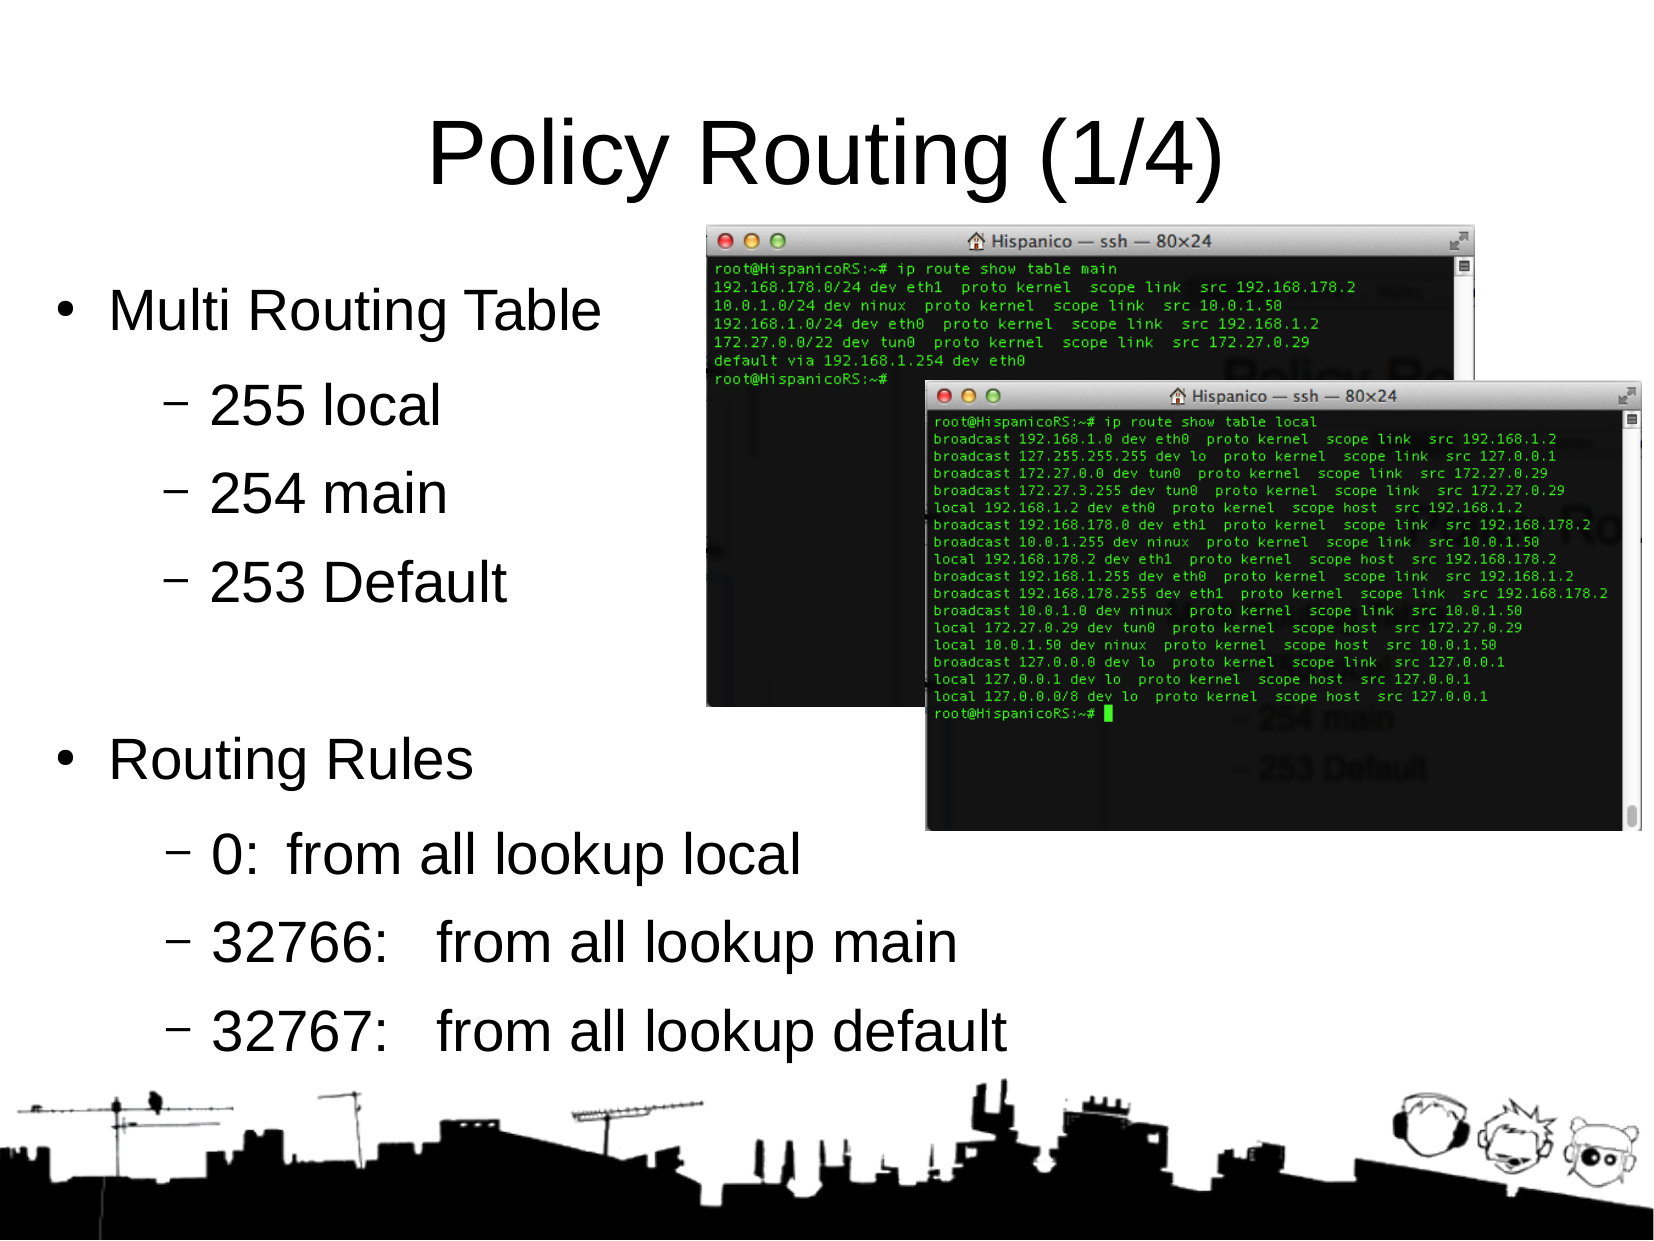

# Policy Routing (1/4)
Multi Routing Table
255 local
254 main
253 Default
Routing Rules
0:	from all lookup local
32766:	from all lookup main
32767:	from all lookup default